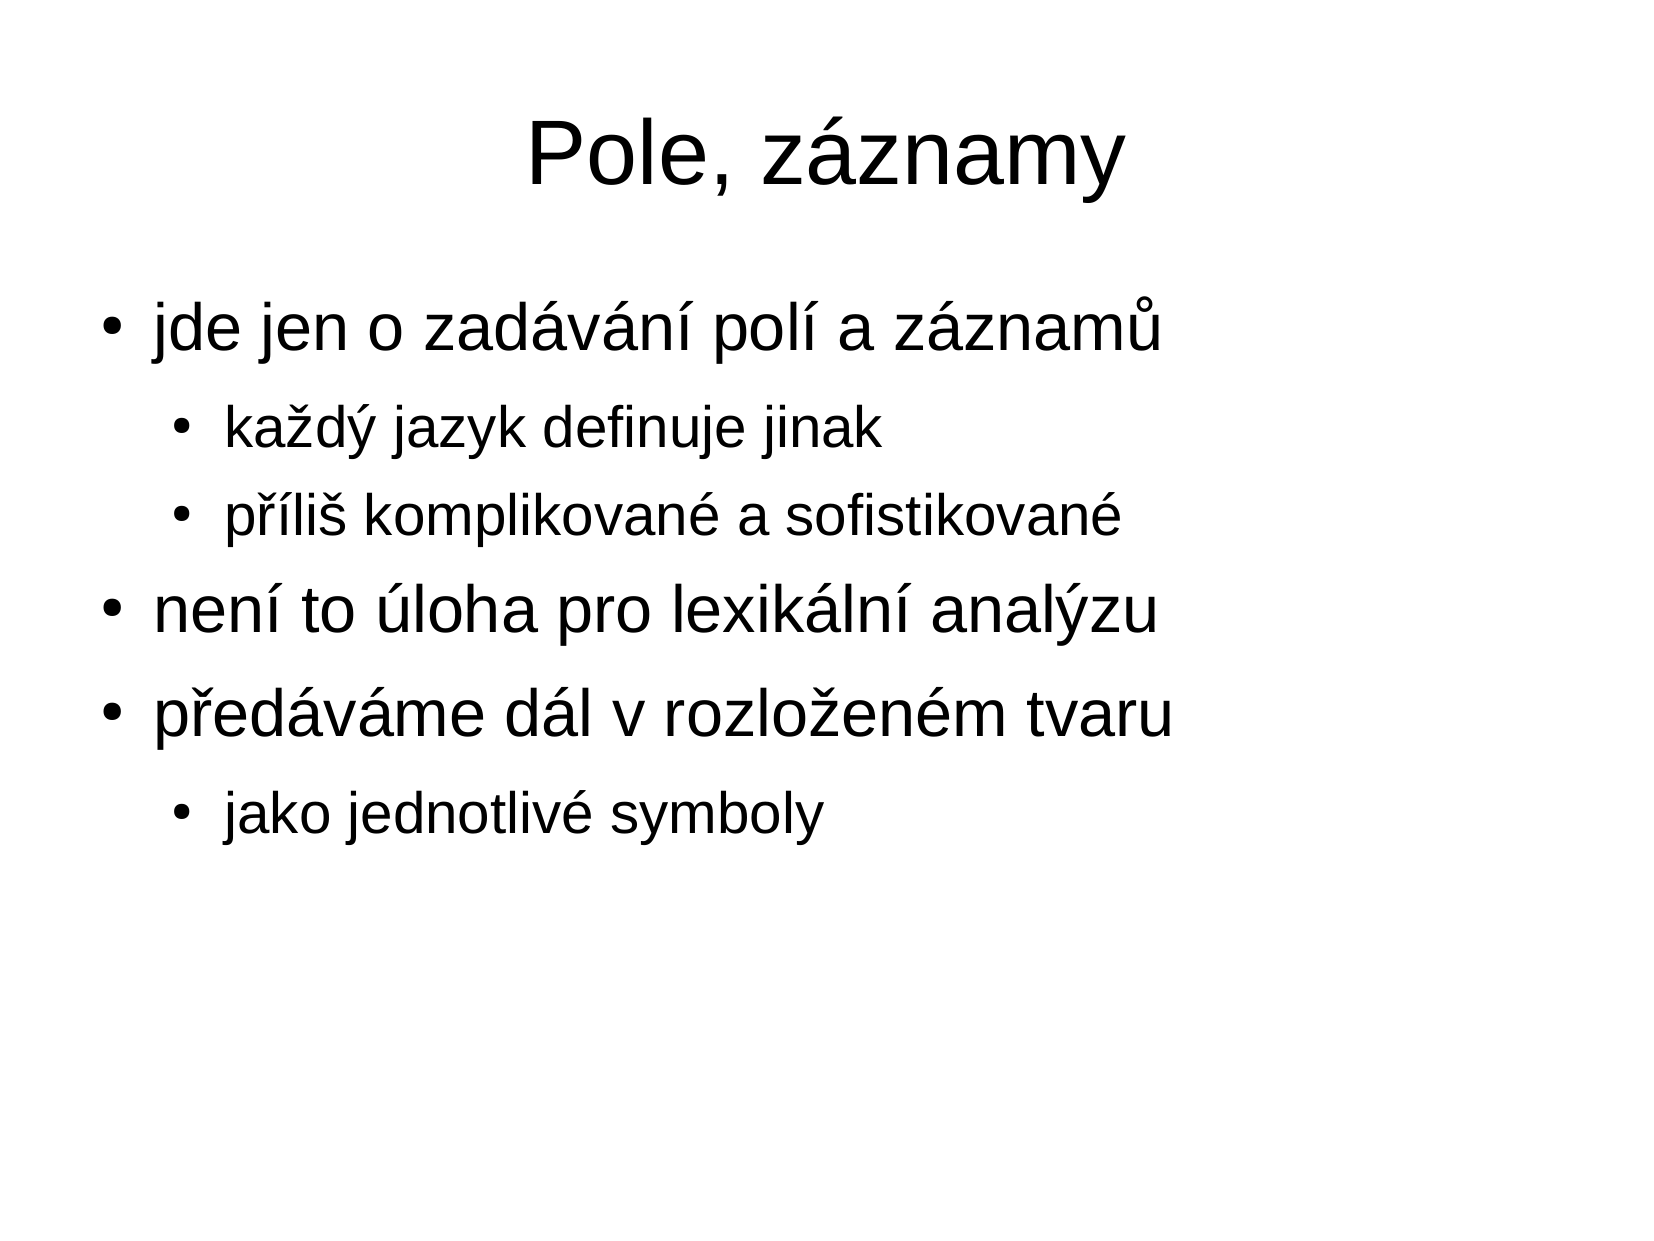

# Pole, záznamy
jde jen o zadávání polí a záznamů
každý jazyk definuje jinak
příliš komplikované a sofistikované
není to úloha pro lexikální analýzu
předáváme dál v rozloženém tvaru
jako jednotlivé symboly